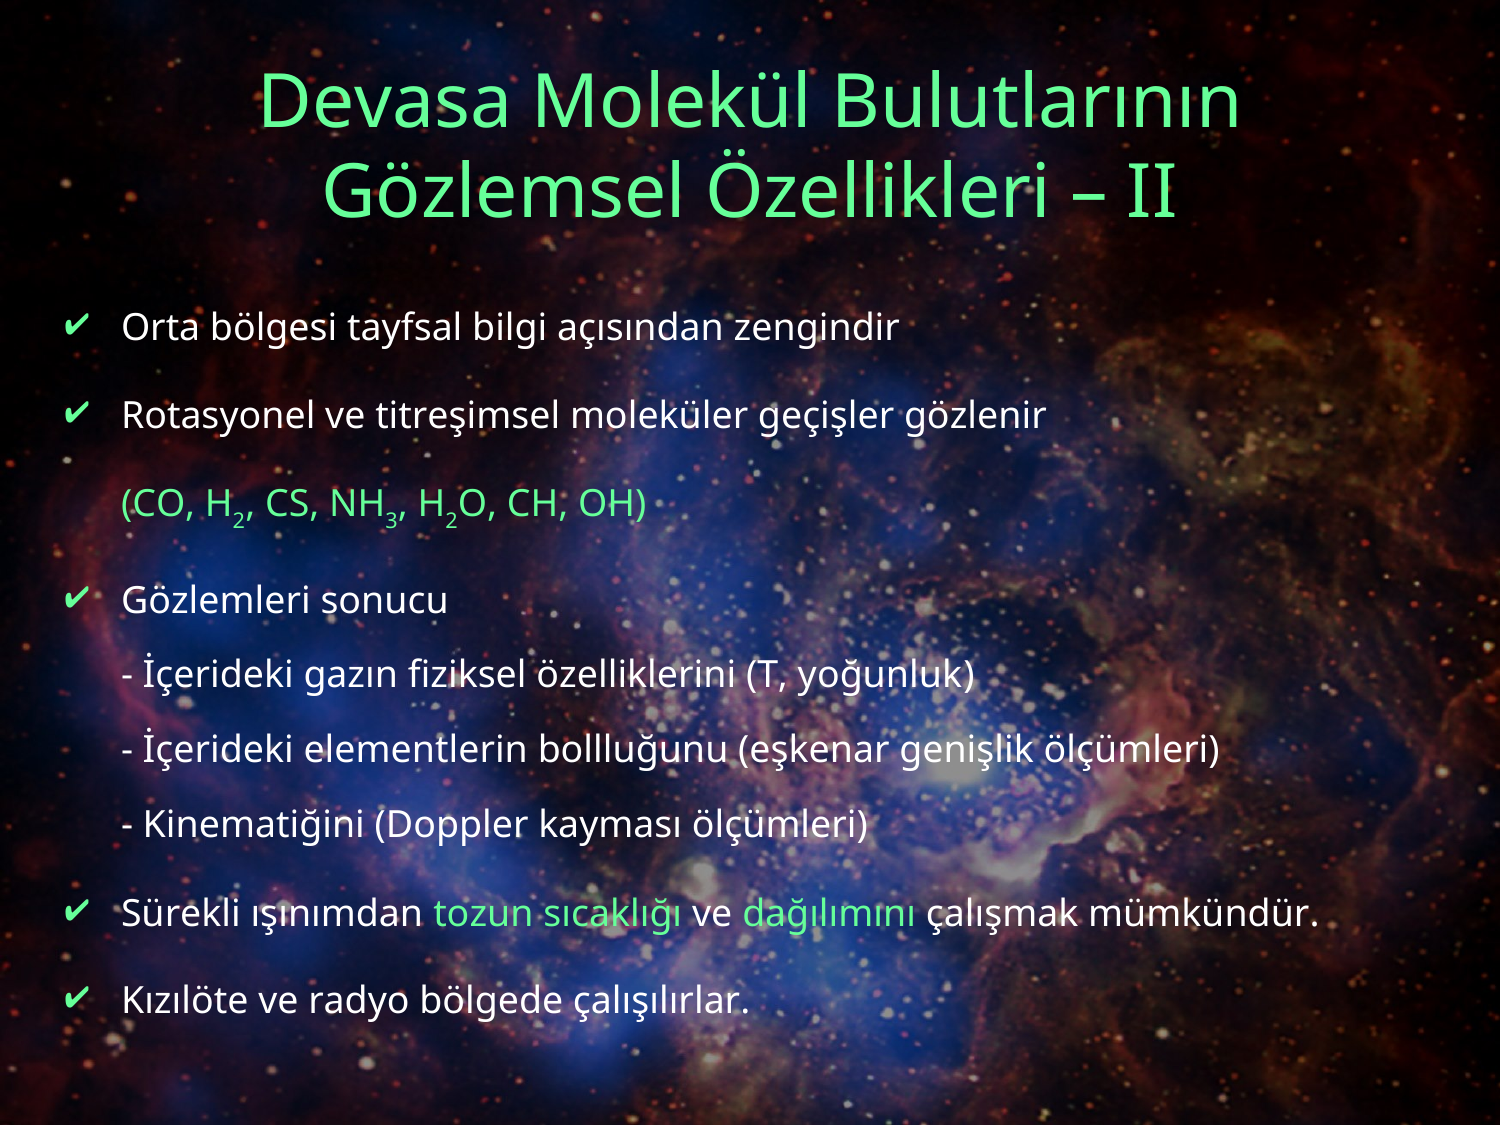

Devasa Molekül Bulutlarının Gözlemsel Özellikleri – II
# Orta bölgesi tayfsal bilgi açısından zengindir
Rotasyonel ve titreşimsel moleküler geçişler gözlenir
(CO, H2, CS, NH3, H2O, CH, OH)
Gözlemleri sonucu
- İçerideki gazın fiziksel özelliklerini (T, yoğunluk)
- İçerideki elementlerin bollluğunu (eşkenar genişlik ölçümleri)
- Kinematiğini (Doppler kayması ölçümleri)
Sürekli ışınımdan tozun sıcaklığı ve dağılımını çalışmak mümkündür.
Kızılöte ve radyo bölgede çalışılırlar.